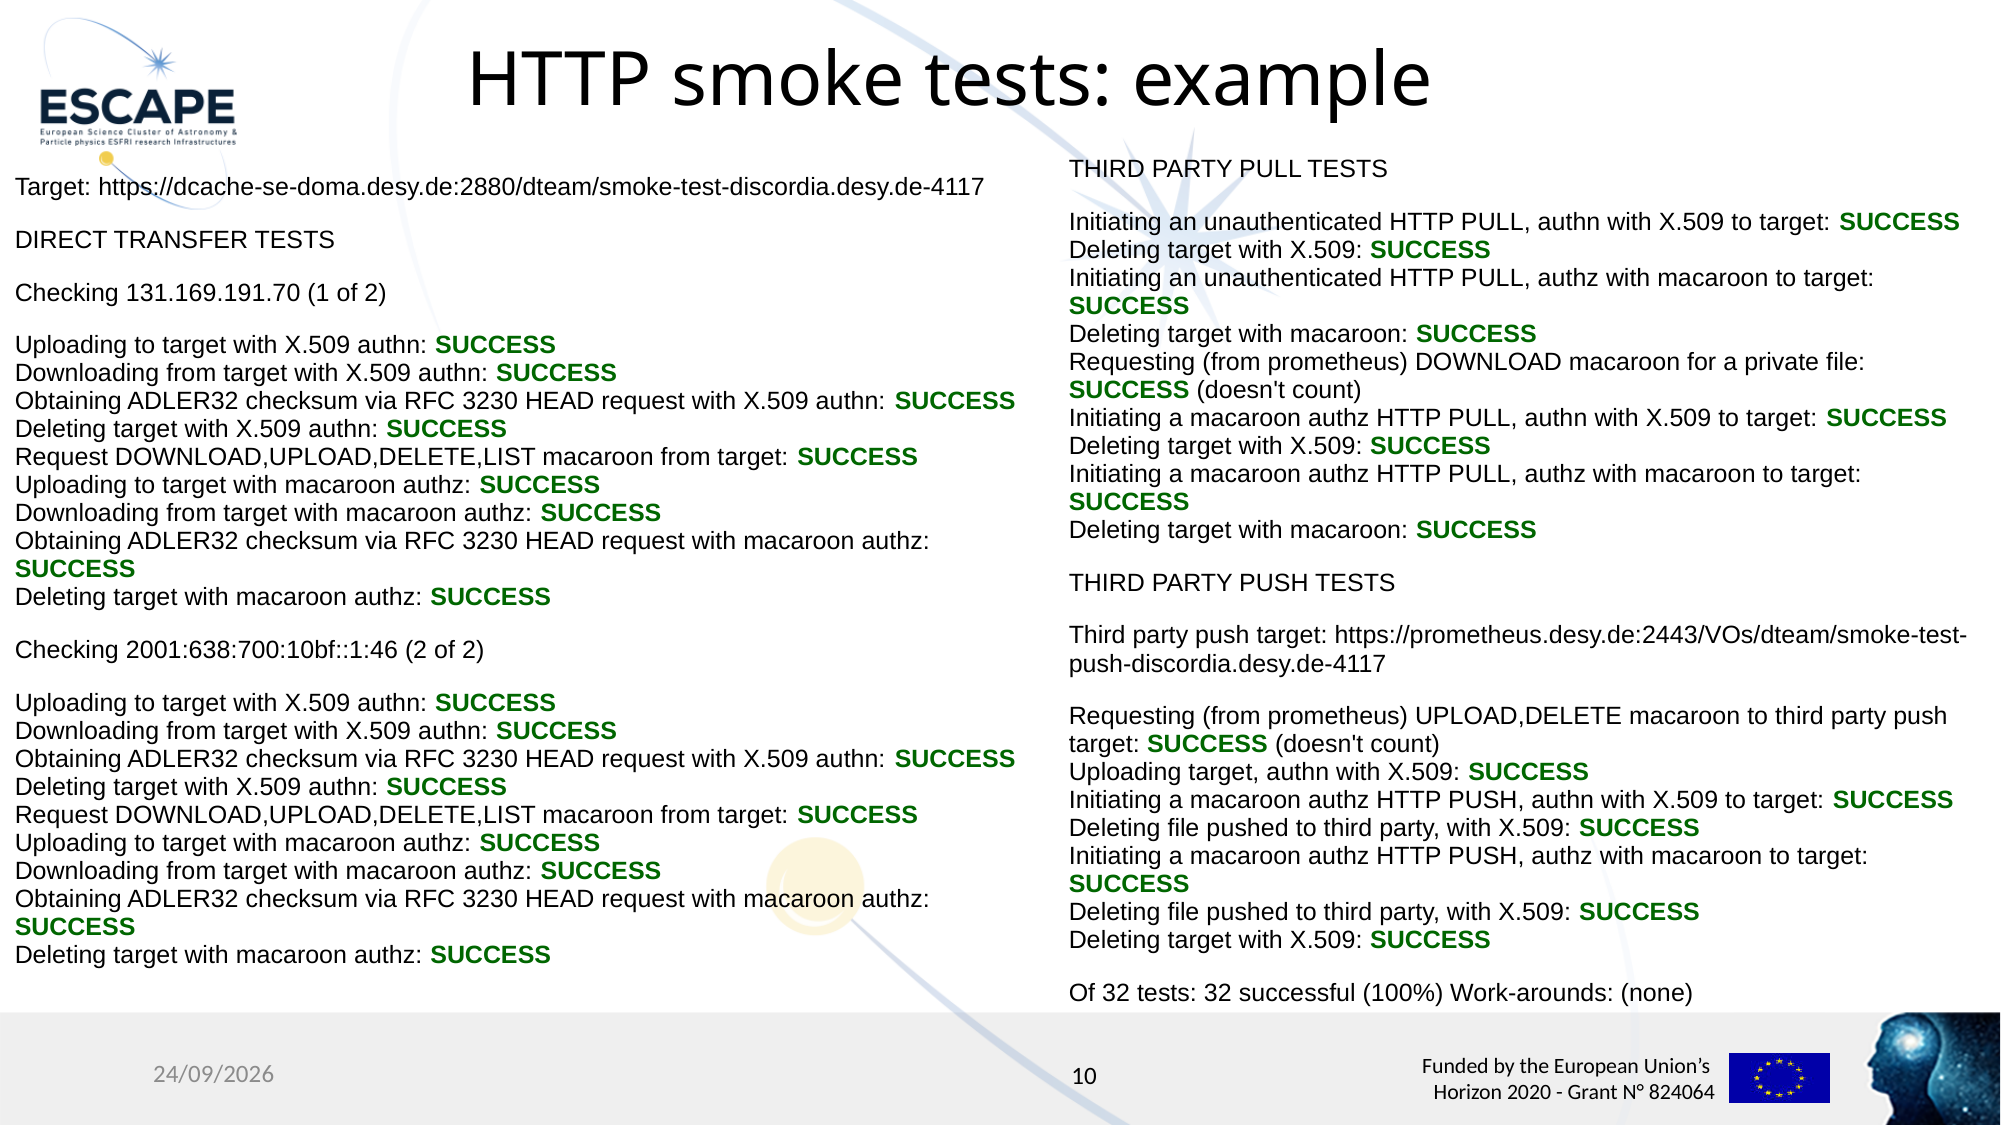

# HTTP smoke tests: example
THIRD PARTY PULL TESTS
Initiating an unauthenticated HTTP PULL, authn with X.509 to target: SUCCESS
Deleting target with X.509: SUCCESS
Initiating an unauthenticated HTTP PULL, authz with macaroon to target: SUCCESS
Deleting target with macaroon: SUCCESS
Requesting (from prometheus) DOWNLOAD macaroon for a private file: SUCCESS (doesn't count)
Initiating a macaroon authz HTTP PULL, authn with X.509 to target: SUCCESS
Deleting target with X.509: SUCCESS
Initiating a macaroon authz HTTP PULL, authz with macaroon to target: SUCCESS
Deleting target with macaroon: SUCCESS
THIRD PARTY PUSH TESTS
Third party push target: https://prometheus.desy.de:2443/VOs/dteam/smoke-test-push-discordia.desy.de-4117
Requesting (from prometheus) UPLOAD,DELETE macaroon to third party push target: SUCCESS (doesn't count)
Uploading target, authn with X.509: SUCCESS
Initiating a macaroon authz HTTP PUSH, authn with X.509 to target: SUCCESS
Deleting file pushed to third party, with X.509: SUCCESS
Initiating a macaroon authz HTTP PUSH, authz with macaroon to target: SUCCESS
Deleting file pushed to third party, with X.509: SUCCESS
Deleting target with X.509: SUCCESS
Of 32 tests: 32 successful (100%) Work-arounds: (none)
Target: https://dcache-se-doma.desy.de:2880/dteam/smoke-test-discordia.desy.de-4117
DIRECT TRANSFER TESTS
Checking 131.169.191.70 (1 of 2)
Uploading to target with X.509 authn: SUCCESS
Downloading from target with X.509 authn: SUCCESS
Obtaining ADLER32 checksum via RFC 3230 HEAD request with X.509 authn: SUCCESS
Deleting target with X.509 authn: SUCCESS
Request DOWNLOAD,UPLOAD,DELETE,LIST macaroon from target: SUCCESS
Uploading to target with macaroon authz: SUCCESS
Downloading from target with macaroon authz: SUCCESS
Obtaining ADLER32 checksum via RFC 3230 HEAD request with macaroon authz: SUCCESS
Deleting target with macaroon authz: SUCCESS
Checking 2001:638:700:10bf::1:46 (2 of 2)
Uploading to target with X.509 authn: SUCCESS
Downloading from target with X.509 authn: SUCCESS
Obtaining ADLER32 checksum via RFC 3230 HEAD request with X.509 authn: SUCCESS
Deleting target with X.509 authn: SUCCESS
Request DOWNLOAD,UPLOAD,DELETE,LIST macaroon from target: SUCCESS
Uploading to target with macaroon authz: SUCCESS
Downloading from target with macaroon authz: SUCCESS
Obtaining ADLER32 checksum via RFC 3230 HEAD request with macaroon authz: SUCCESS
Deleting target with macaroon authz: SUCCESS